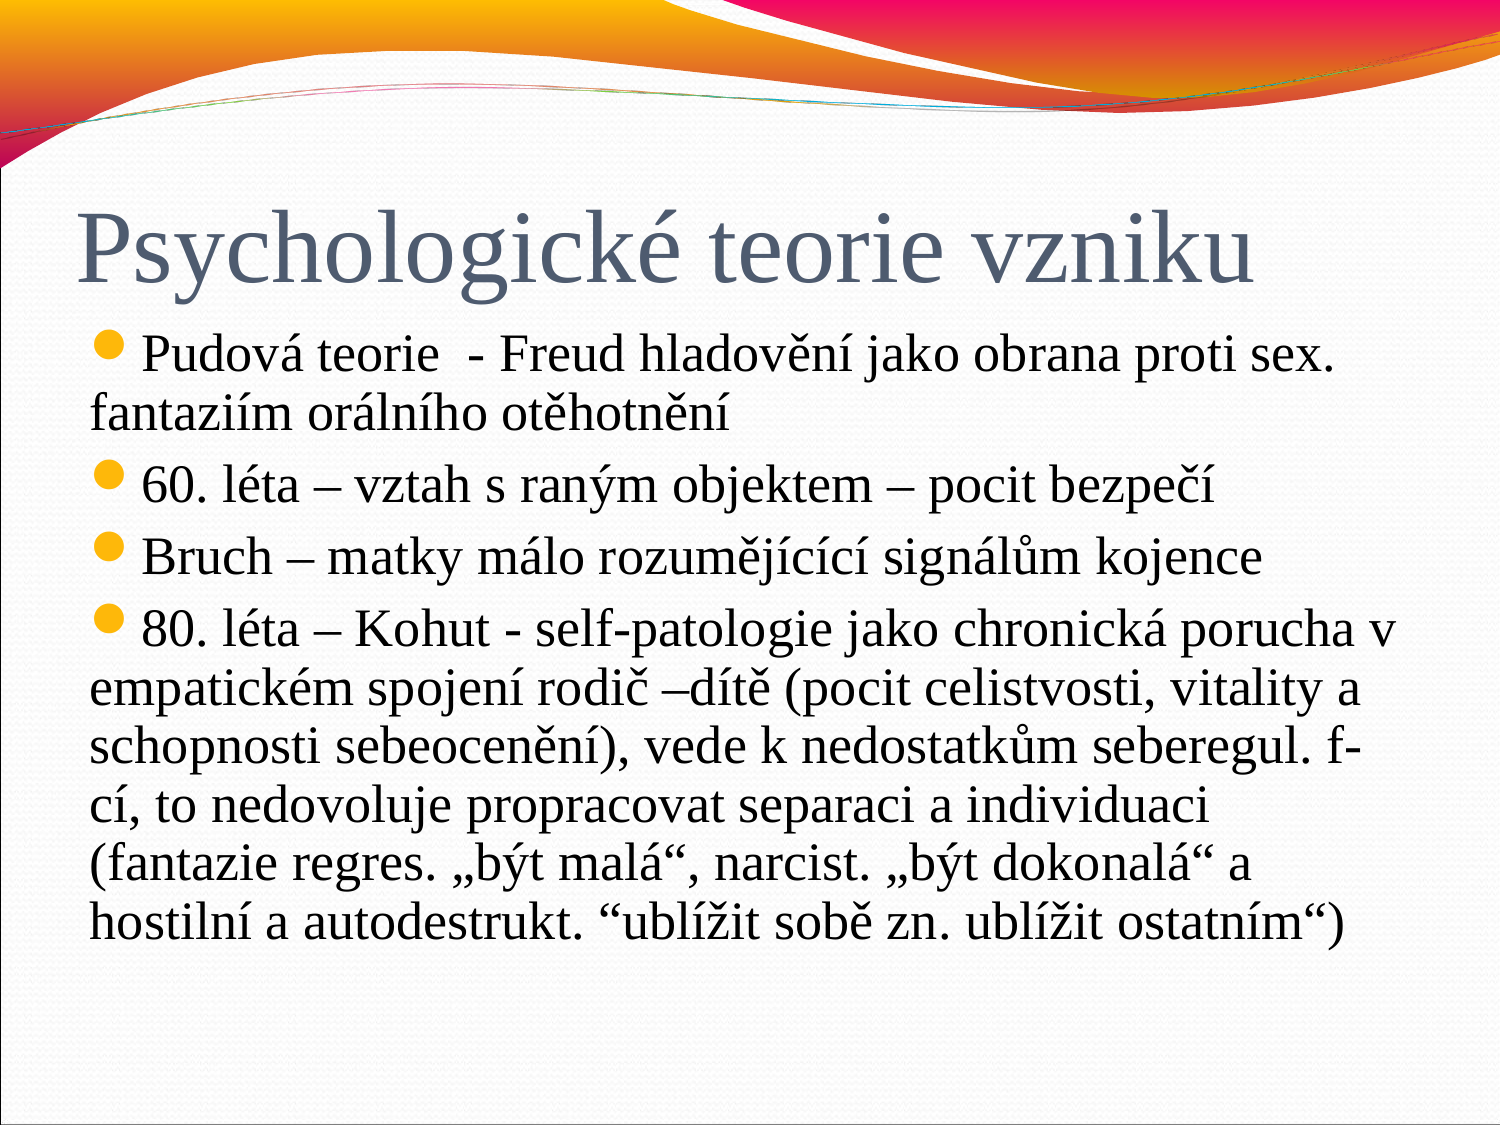

# Psychologické teorie vzniku
Pudová teorie - Freud hladovění jako obrana proti sex. fantaziím orálního otěhotnění
60. léta – vztah s raným objektem – pocit bezpečí
Bruch – matky málo rozumějícící signálům kojence
80. léta – Kohut - self-patologie jako chronická porucha v empatickém spojení rodič –dítě (pocit celistvosti, vitality a schopnosti sebeocenění), vede k nedostatkům seberegul. f-cí, to nedovoluje propracovat separaci a individuaci (fantazie regres. „být malá“, narcist. „být dokonalá“ a hostilní a autodestrukt. “ublížit sobě zn. ublížit ostatním“)